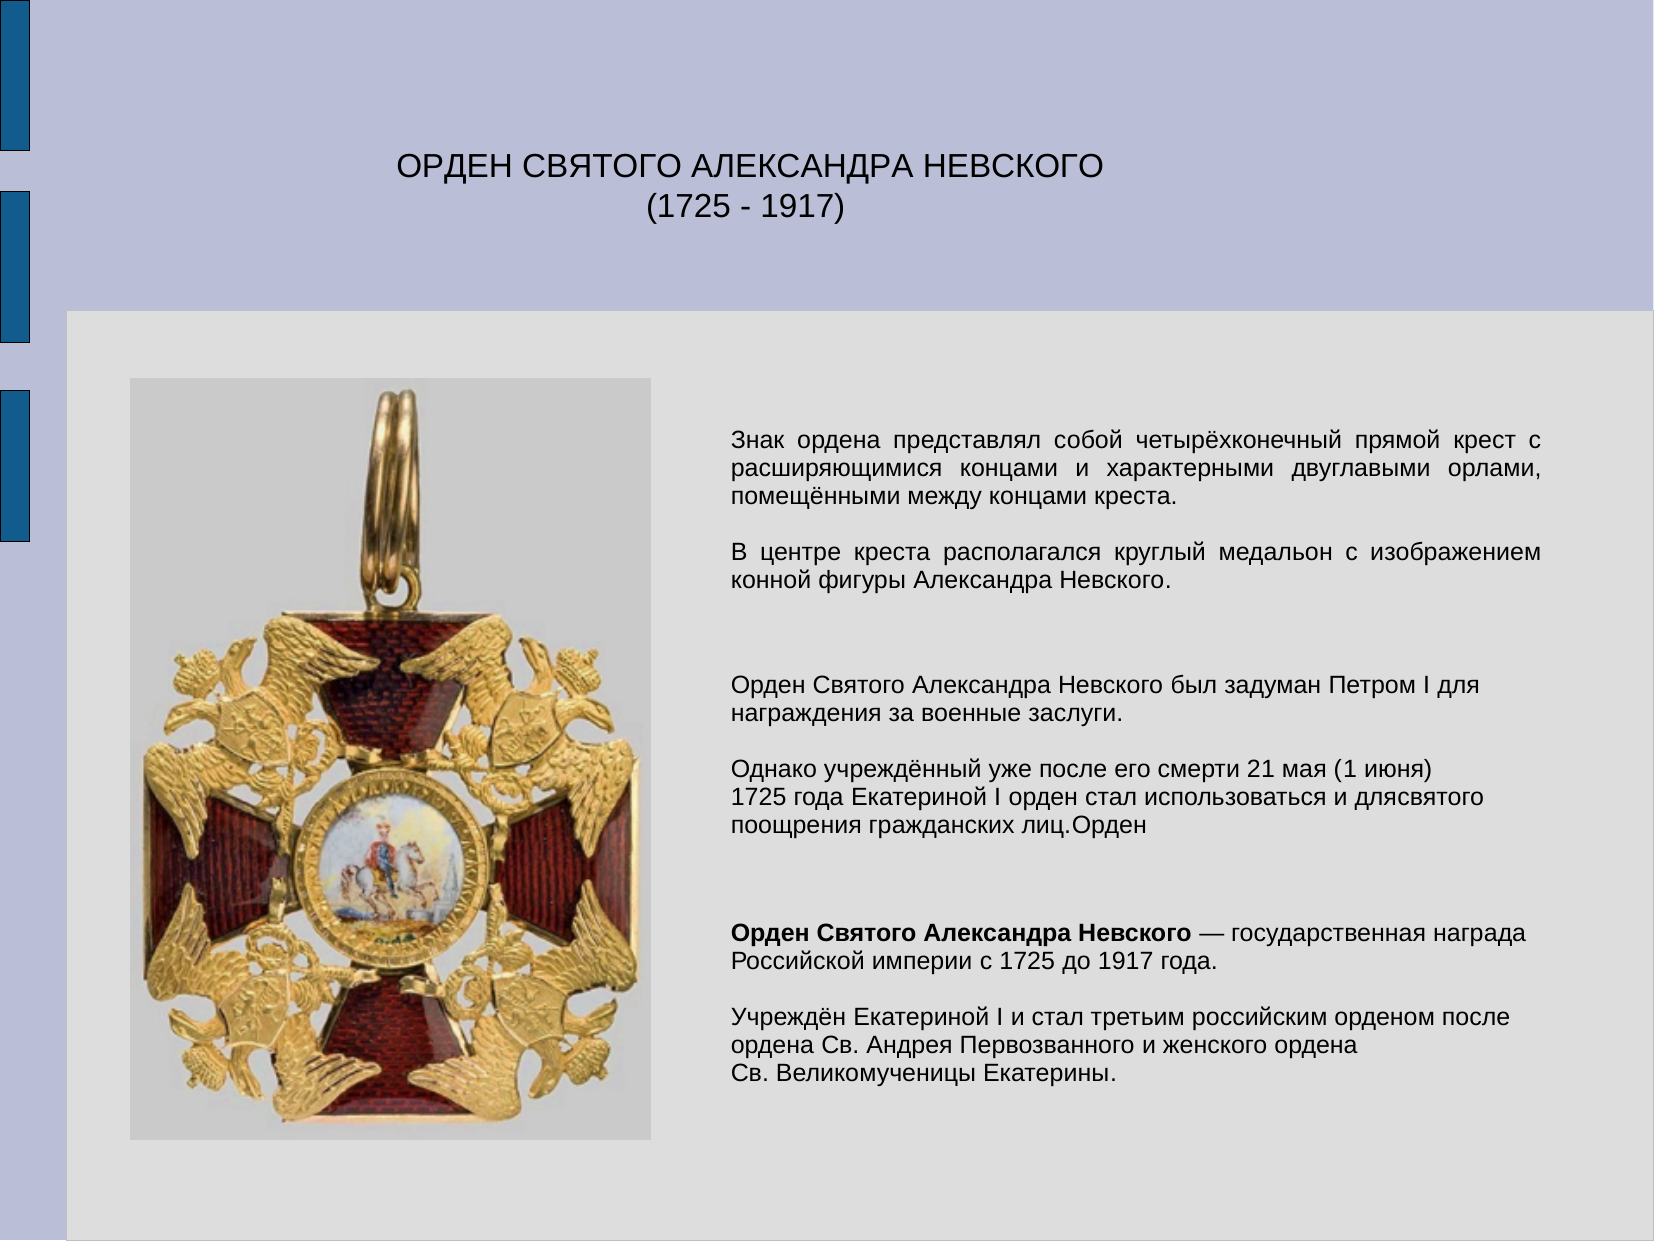

# ОРДЕН СВЯТОГО АЛЕКСАНДРА НЕВСКОГО
 (1725 - 1917)
Знак ордена представлял собой четырёхконечный прямой крест с расширяющимися концами и характерными двуглавыми орлами, помещёнными между концами креста.
В центре креста располагался круглый медальон с изображением конной фигуры Александра Невского.
Орден Святого Александра Невского был задуман Петром I для награждения за военные заслуги.
Однако учреждённый уже после его смерти 21 мая (1 июня) 1725 года Екатериной I орден стал использоваться и длясвятого поощрения гражданских лиц.Орден
Орден Святого Александра Невского — государственная награда Российской империи с 1725 до 1917 года.
Учреждён Екатериной I и стал третьим российским орденом после ордена Св. Андрея Первозванного и женского ордена Св. Великомученицы Екатерины.